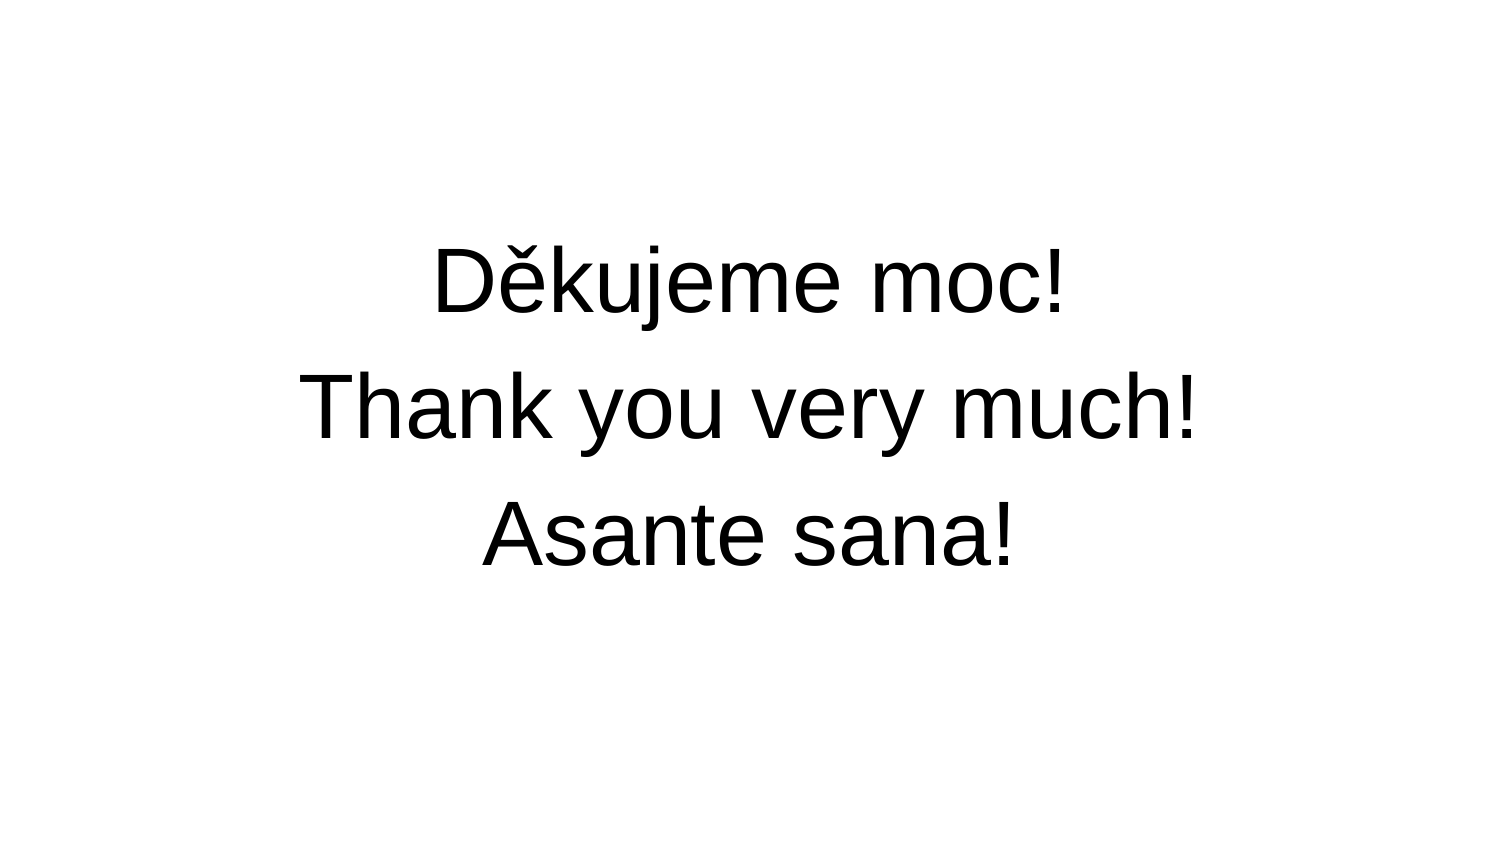

#
Děkujeme moc!
Thank you very much!
Asante sana!